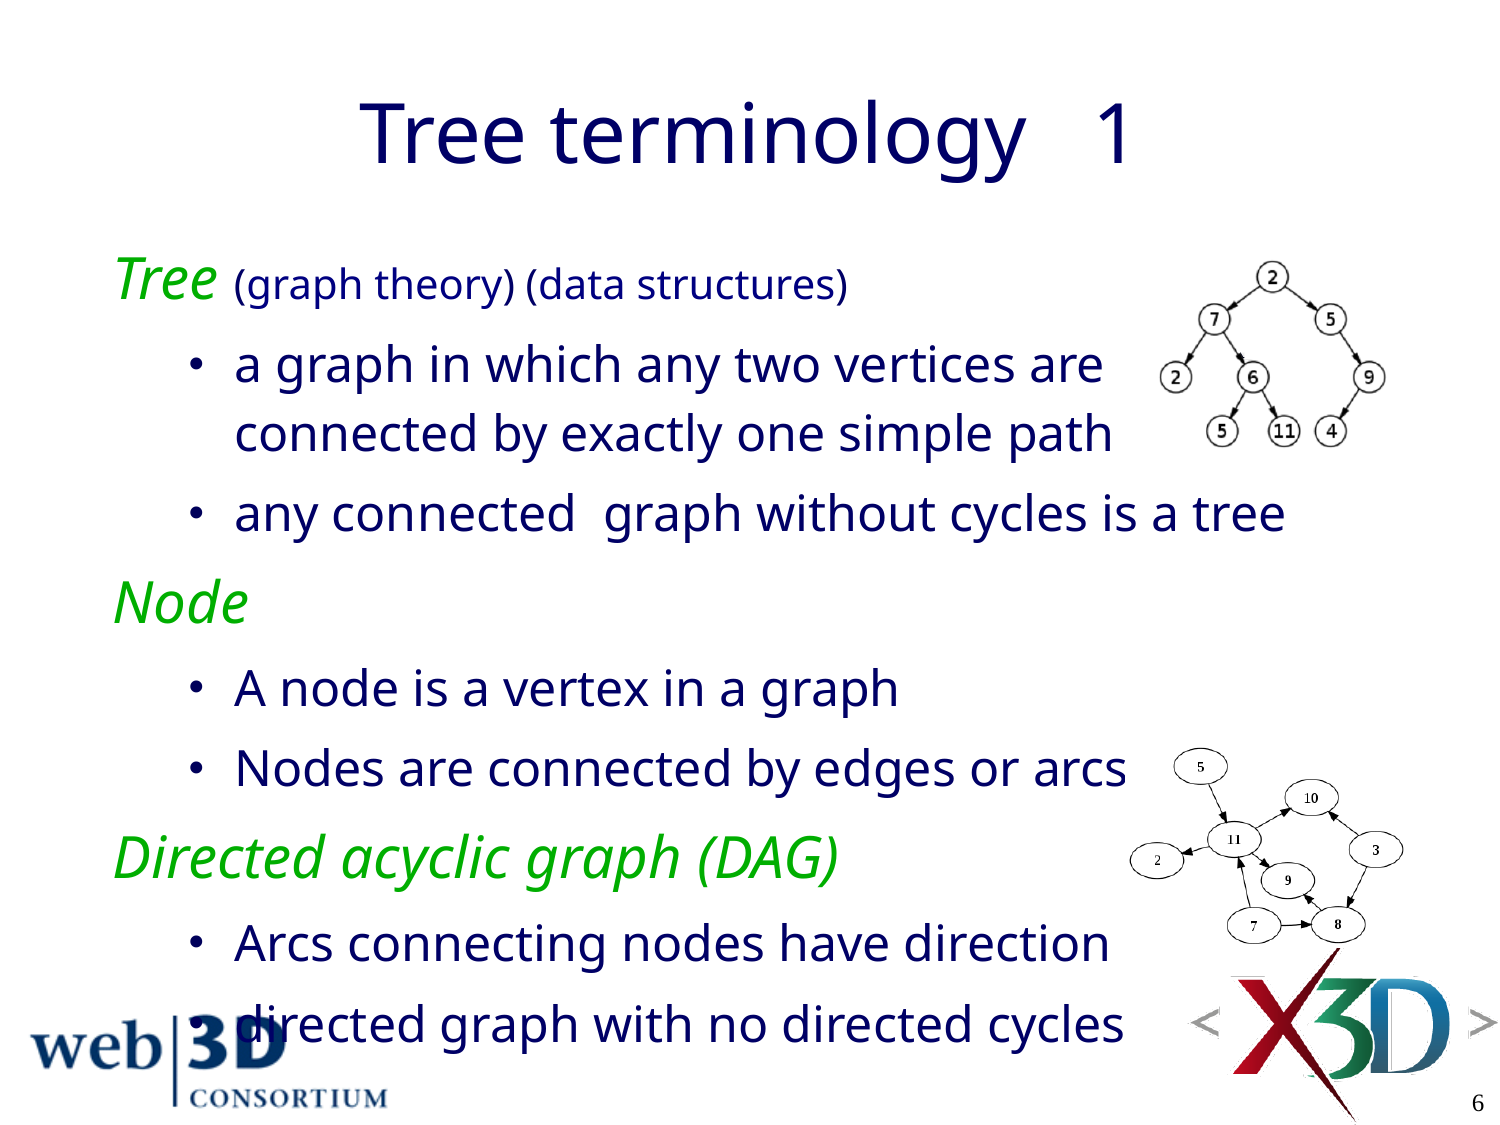

# Tree terminology 1
Tree (graph theory) (data structures)
a graph in which any two vertices are connected by exactly one simple path
any connected graph without cycles is a tree
Node
A node is a vertex in a graph
Nodes are connected by edges or arcs
Directed acyclic graph (DAG)
Arcs connecting nodes have direction
directed graph with no directed cycles